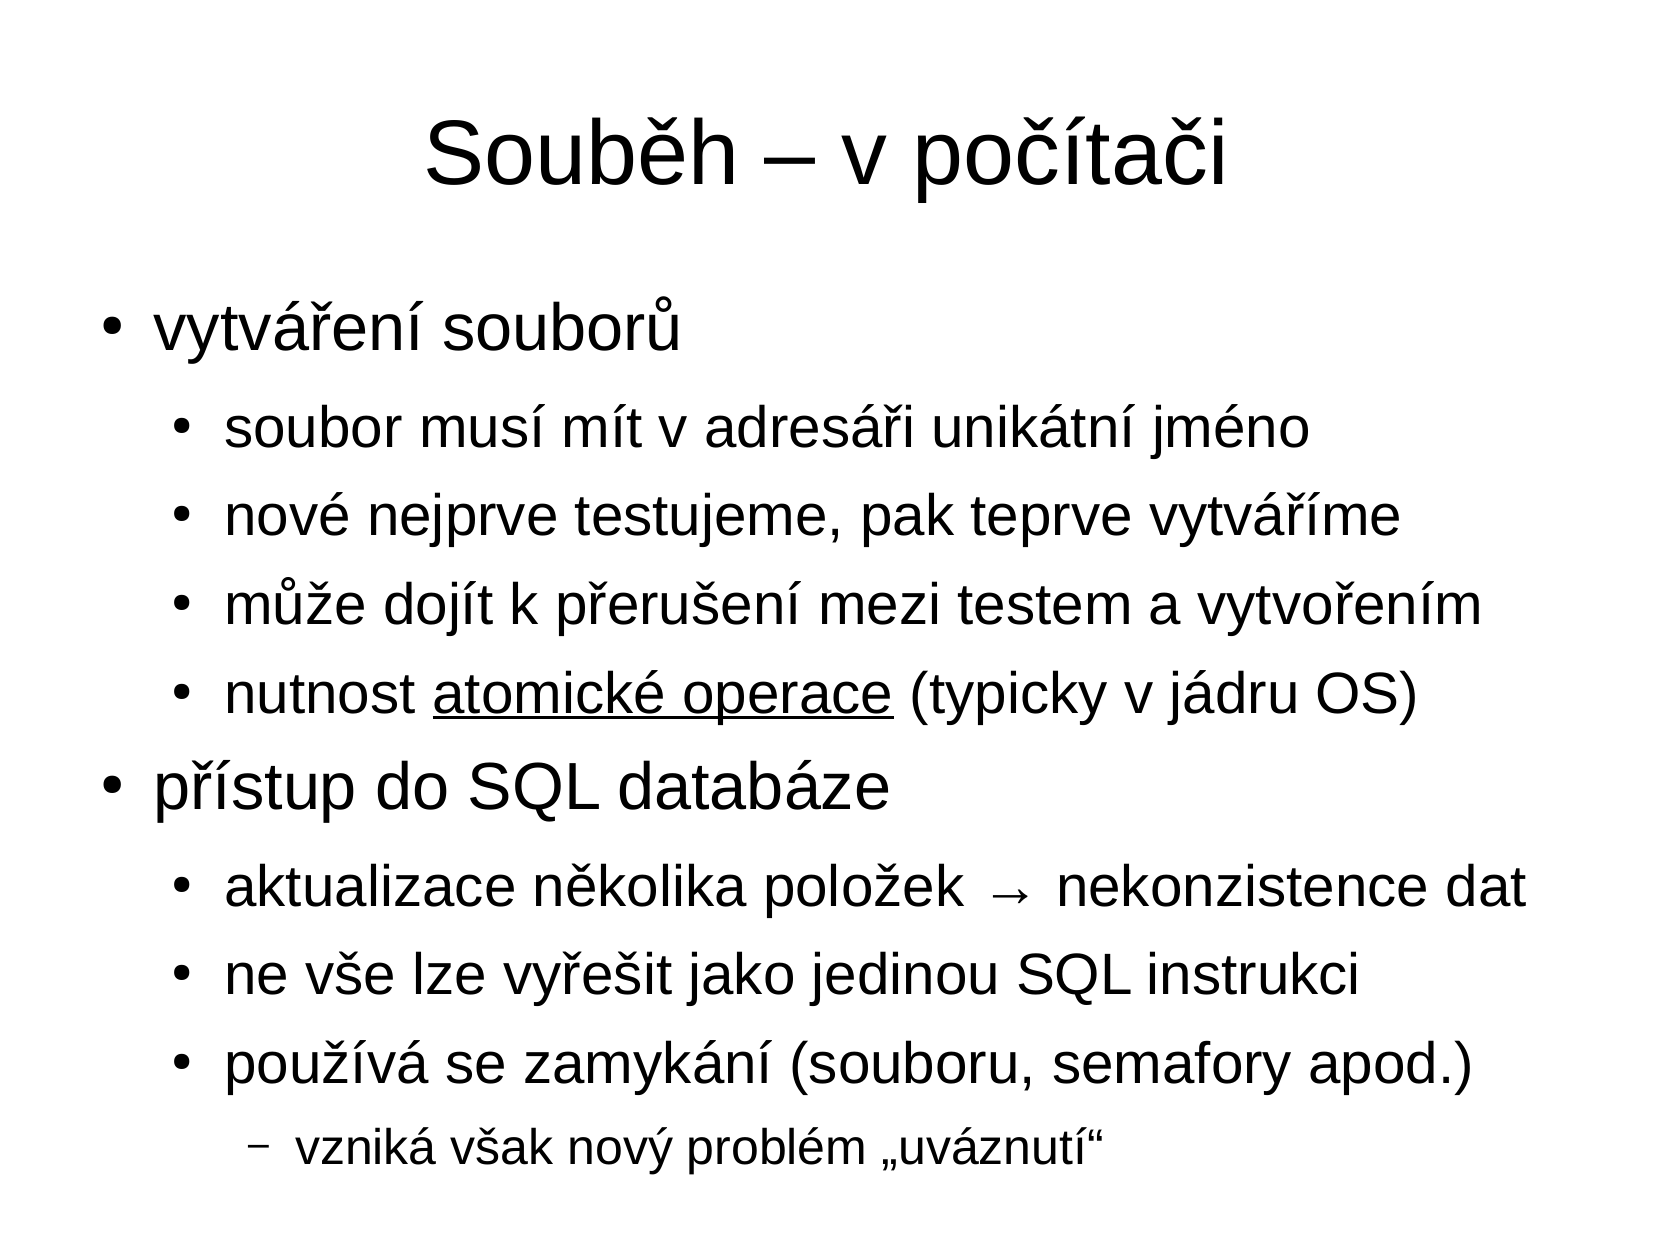

# Souběh – v počítači
vytváření souborů
soubor musí mít v adresáři unikátní jméno
nové nejprve testujeme, pak teprve vytváříme
může dojít k přerušení mezi testem a vytvořením
nutnost atomické operace (typicky v jádru OS)
přístup do SQL databáze
aktualizace několika položek → nekonzistence dat
ne vše lze vyřešit jako jedinou SQL instrukci
používá se zamykání (souboru, semafory apod.)
vzniká však nový problém „uváznutí“